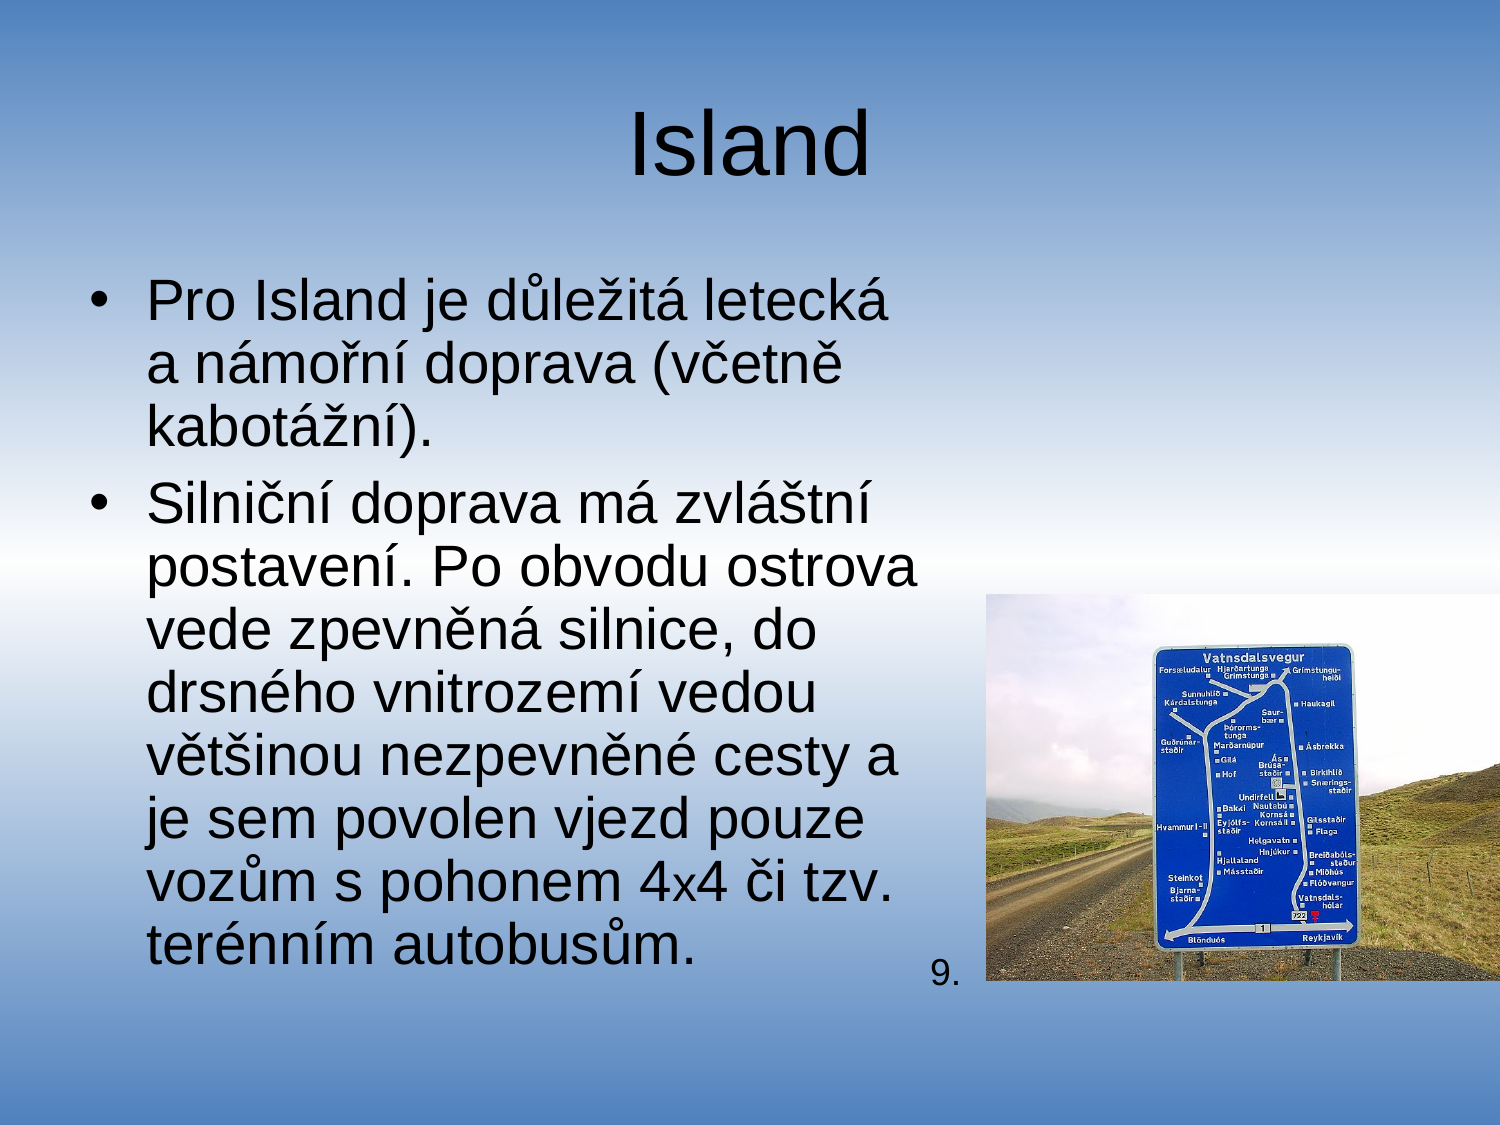

# Island
Pro Island je důležitá letecká a námořní doprava (včetně kabotážní).
Silniční doprava má zvláštní postavení. Po obvodu ostrova vede zpevněná silnice, do drsného vnitrozemí vedou většinou nezpevněné cesty a je sem povolen vjezd pouze vozům s pohonem 4x4 či tzv. terénním autobusům.
9.